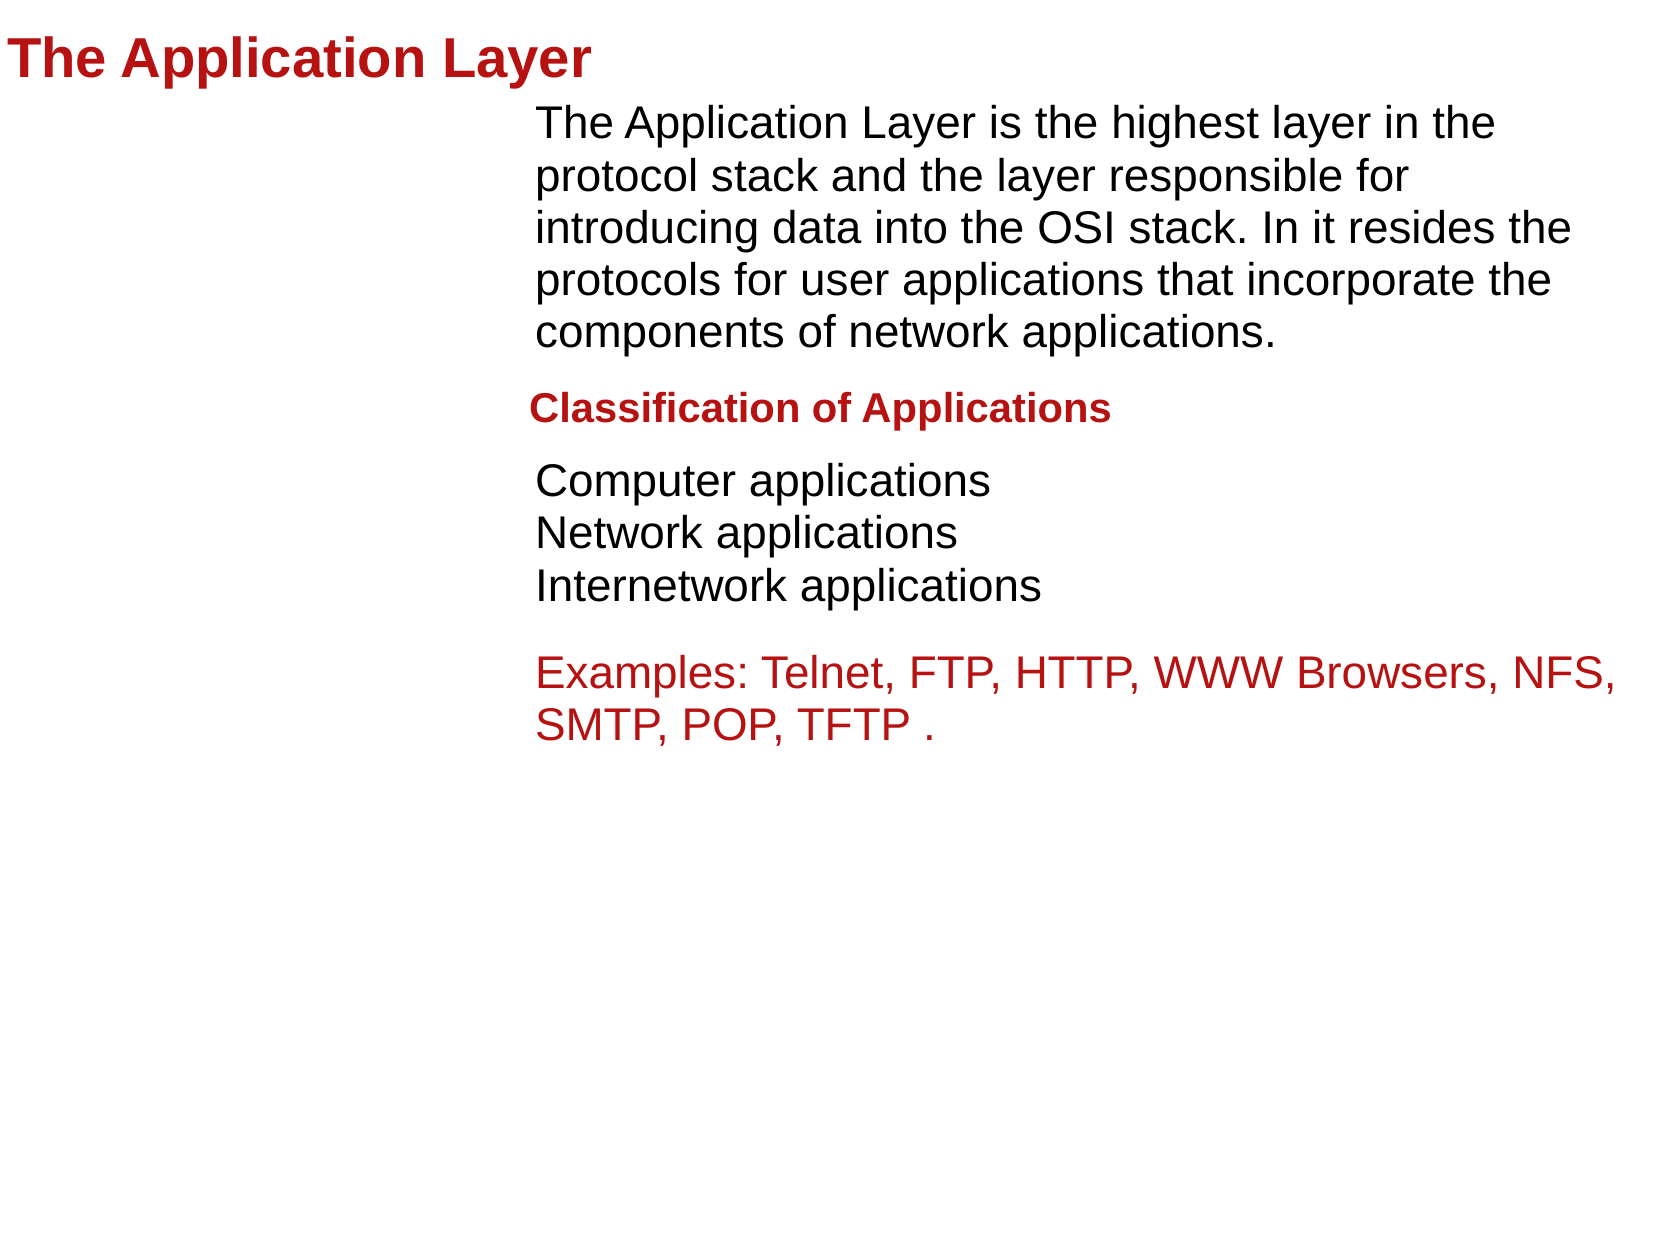

The Application Layer
The Application Layer is the highest layer in the protocol stack and the layer responsible for introducing data into the OSI stack. In it resides the protocols for user applications that incorporate the components of network applications.
Classification of Applications
Computer applications
Network applications
Internetwork applications
Examples: Telnet, FTP, HTTP, WWW Browsers, NFS, SMTP, POP, TFTP .